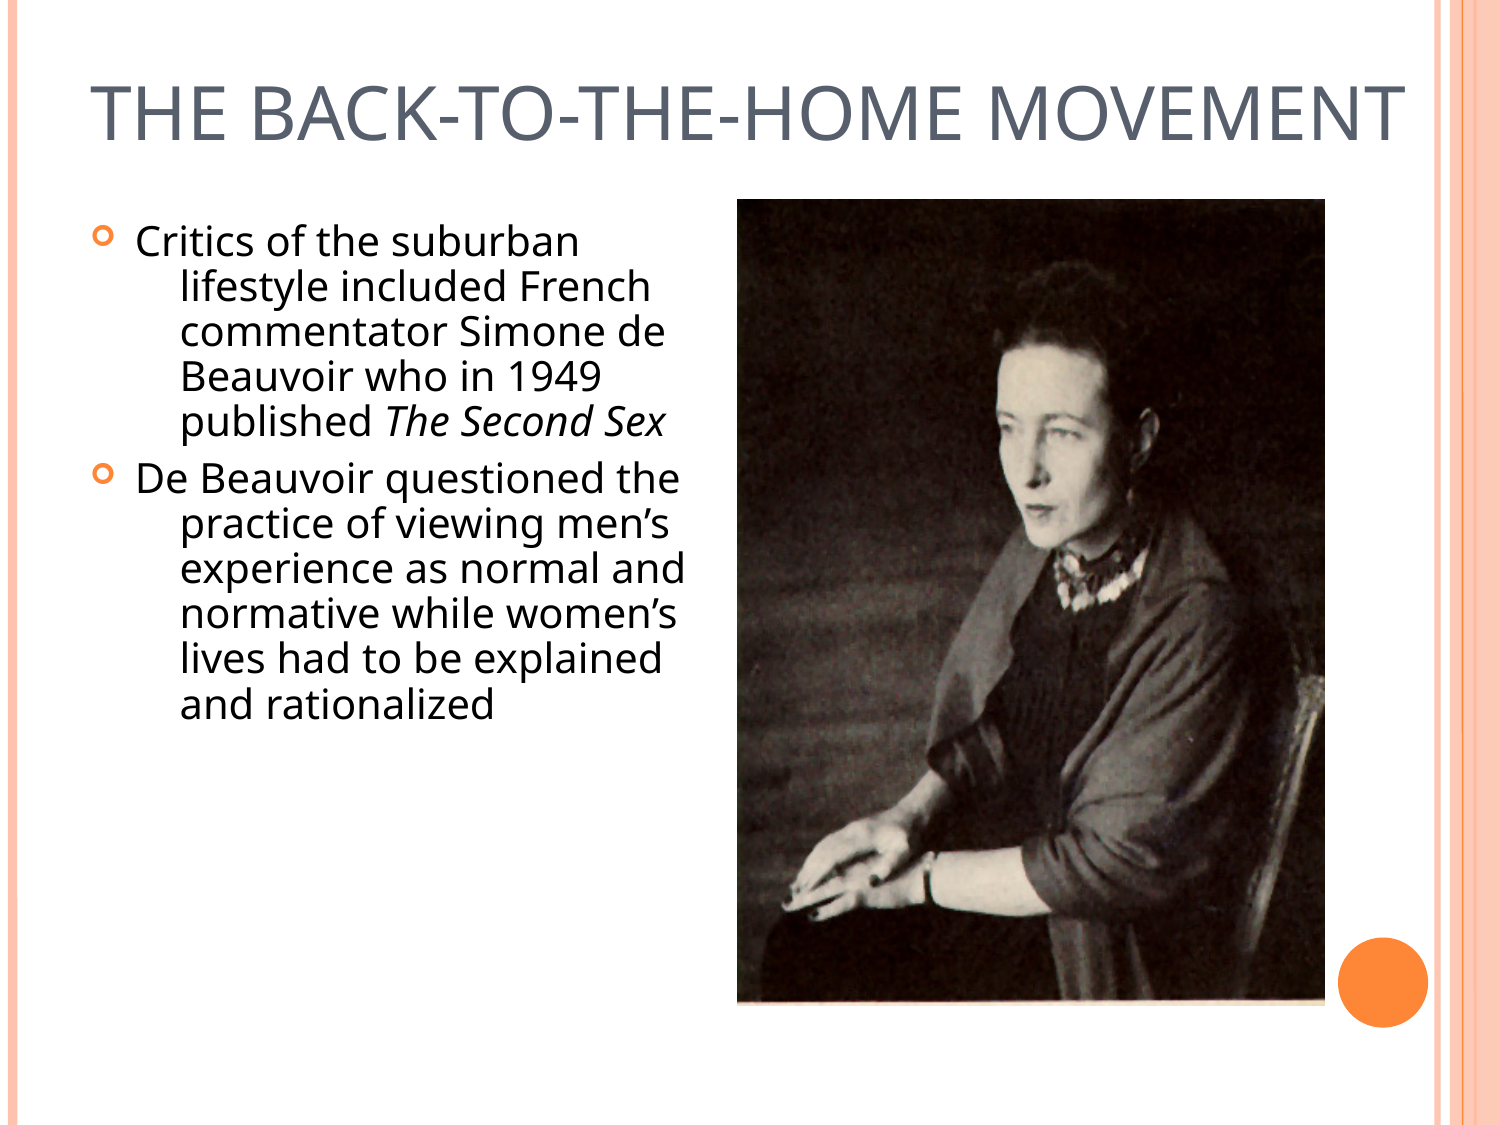

# The Back-to-the-Home Movement
Critics of the suburban lifestyle included French commentator Simone de Beauvoir who in 1949 published The Second Sex
De Beauvoir questioned the practice of viewing men’s experience as normal and normative while women’s lives had to be explained and rationalized